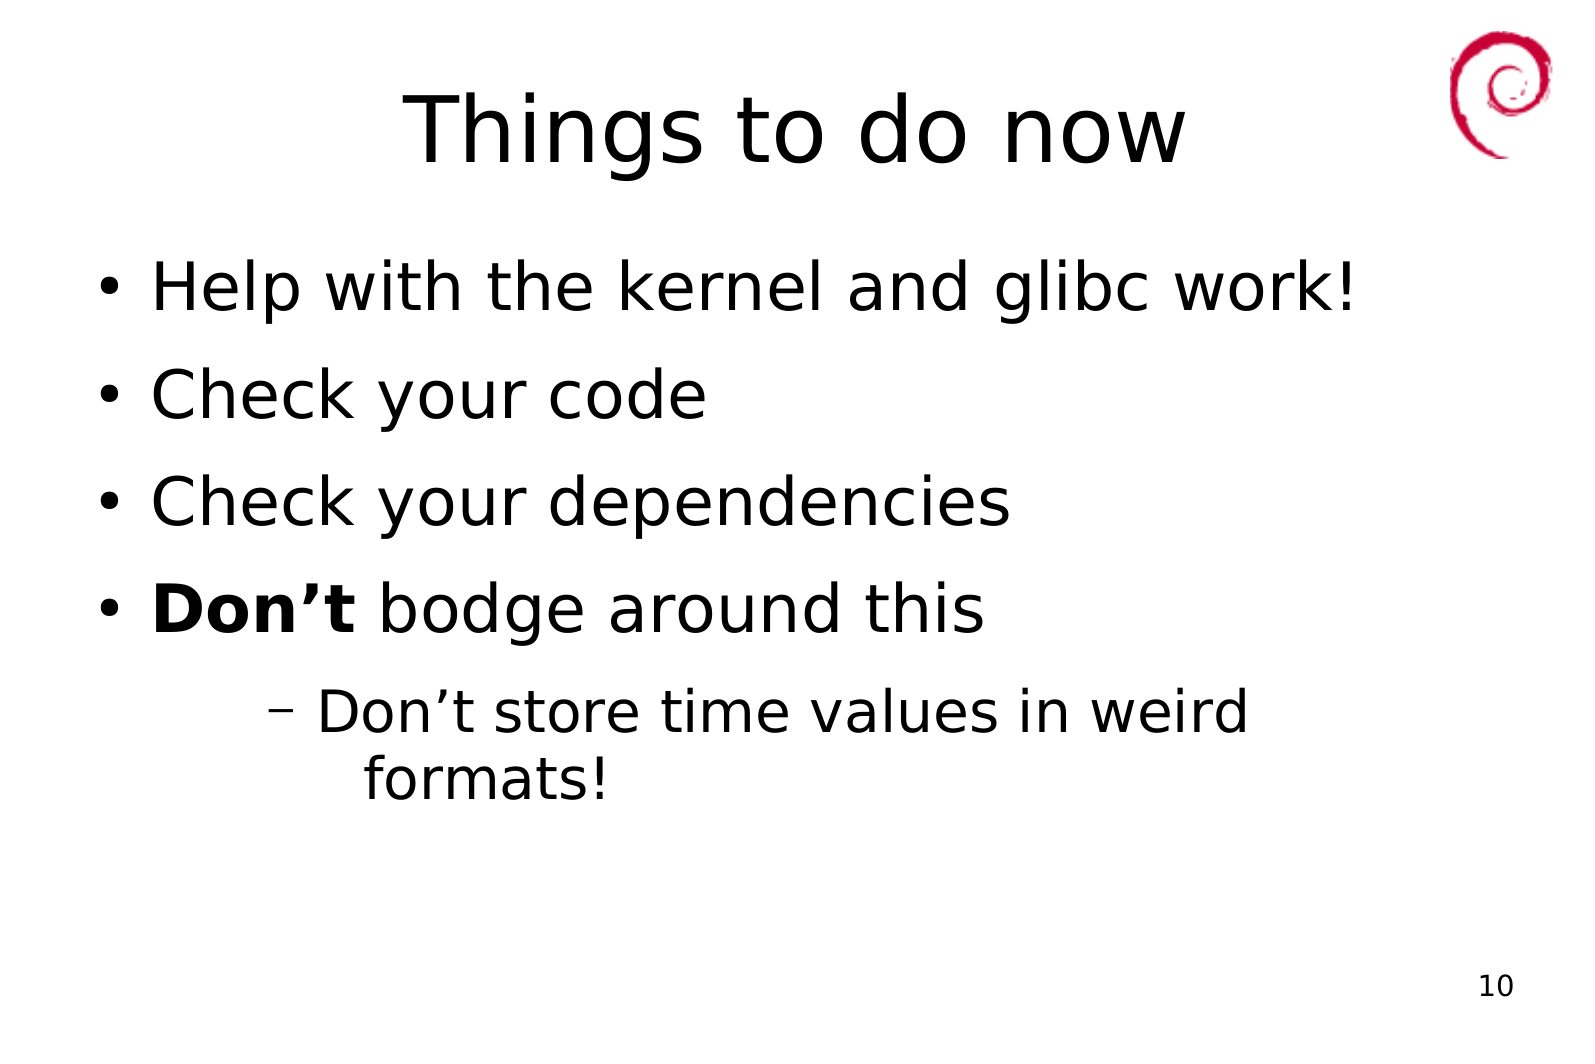

# Things to do now
Help with the kernel and glibc work!
Check your code
Check your dependencies
Don’t bodge around this
Don’t store time values in weird formats!
10